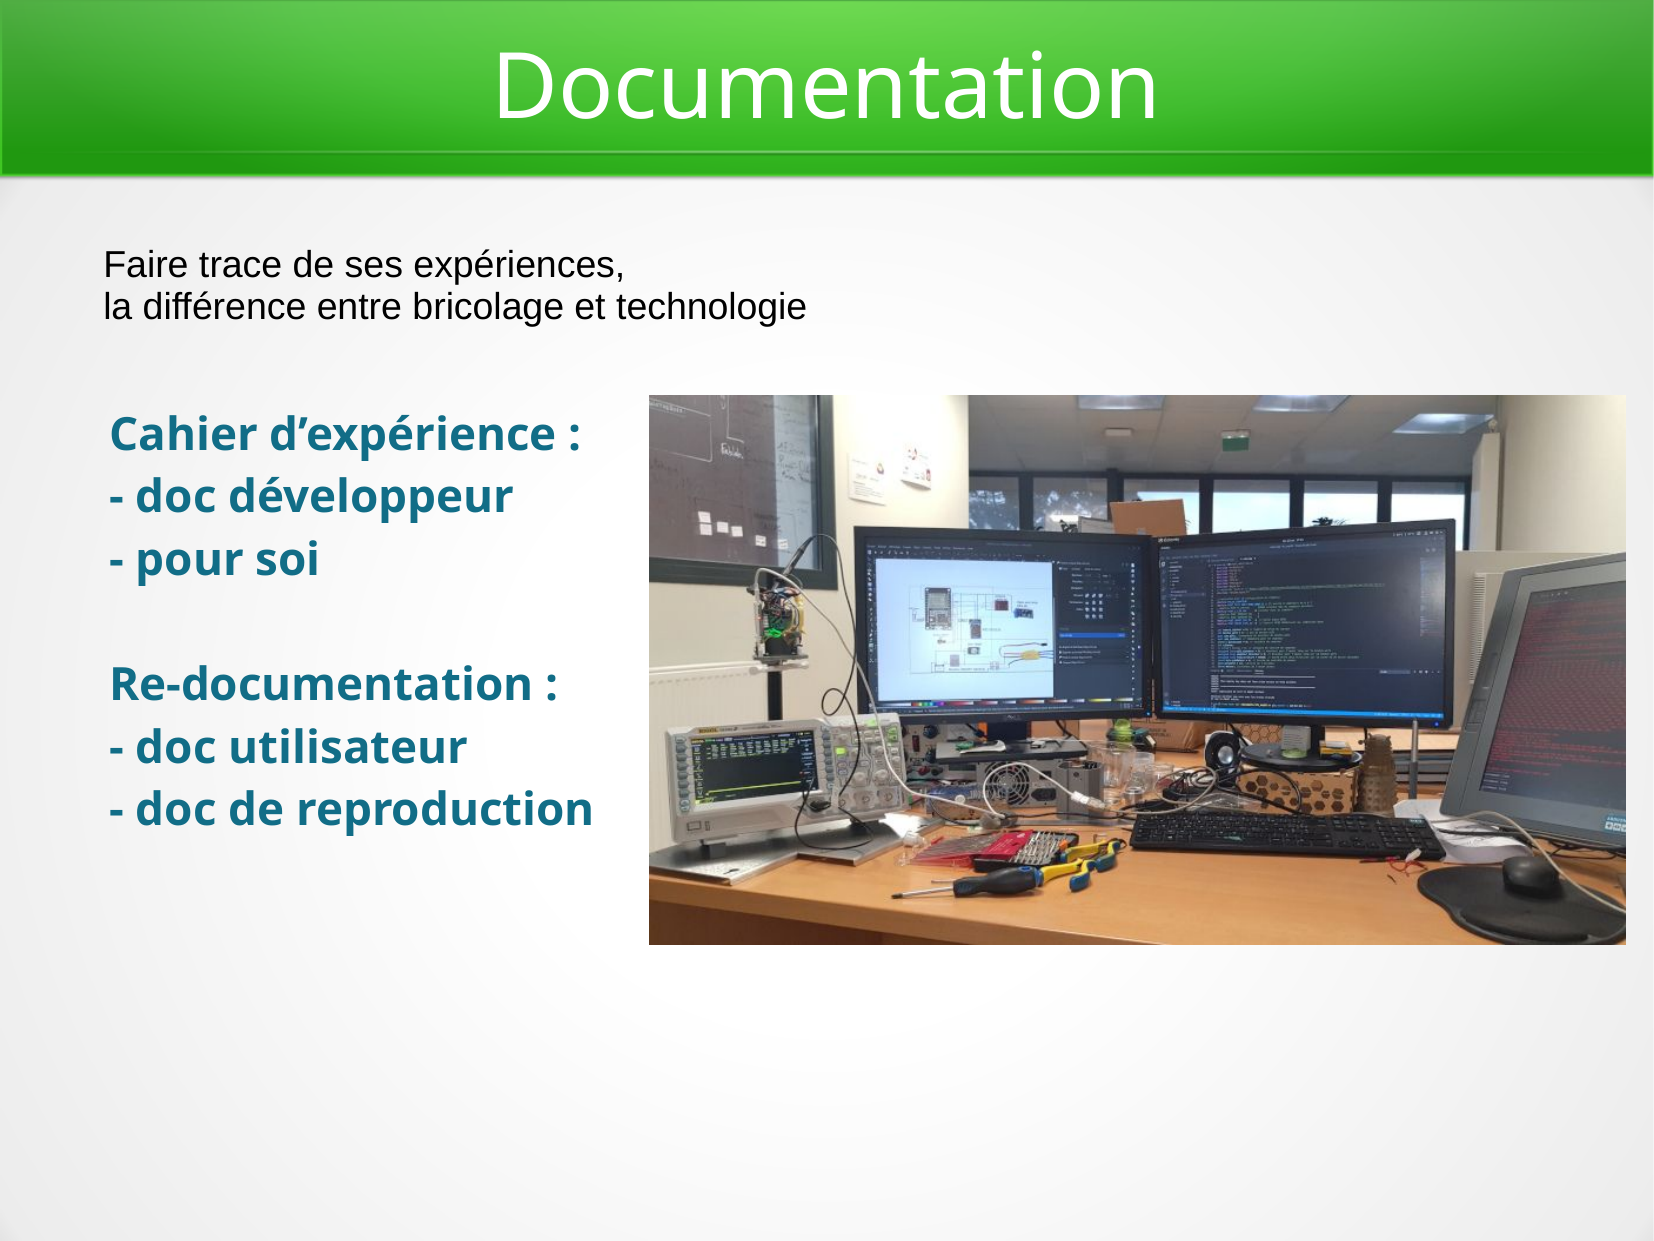

# Documentation
Faire trace de ses expériences,
la différence entre bricolage et technologie
Cahier d’expérience :
- doc développeur
- pour soi
Re-documentation :
- doc utilisateur
- doc de reproduction